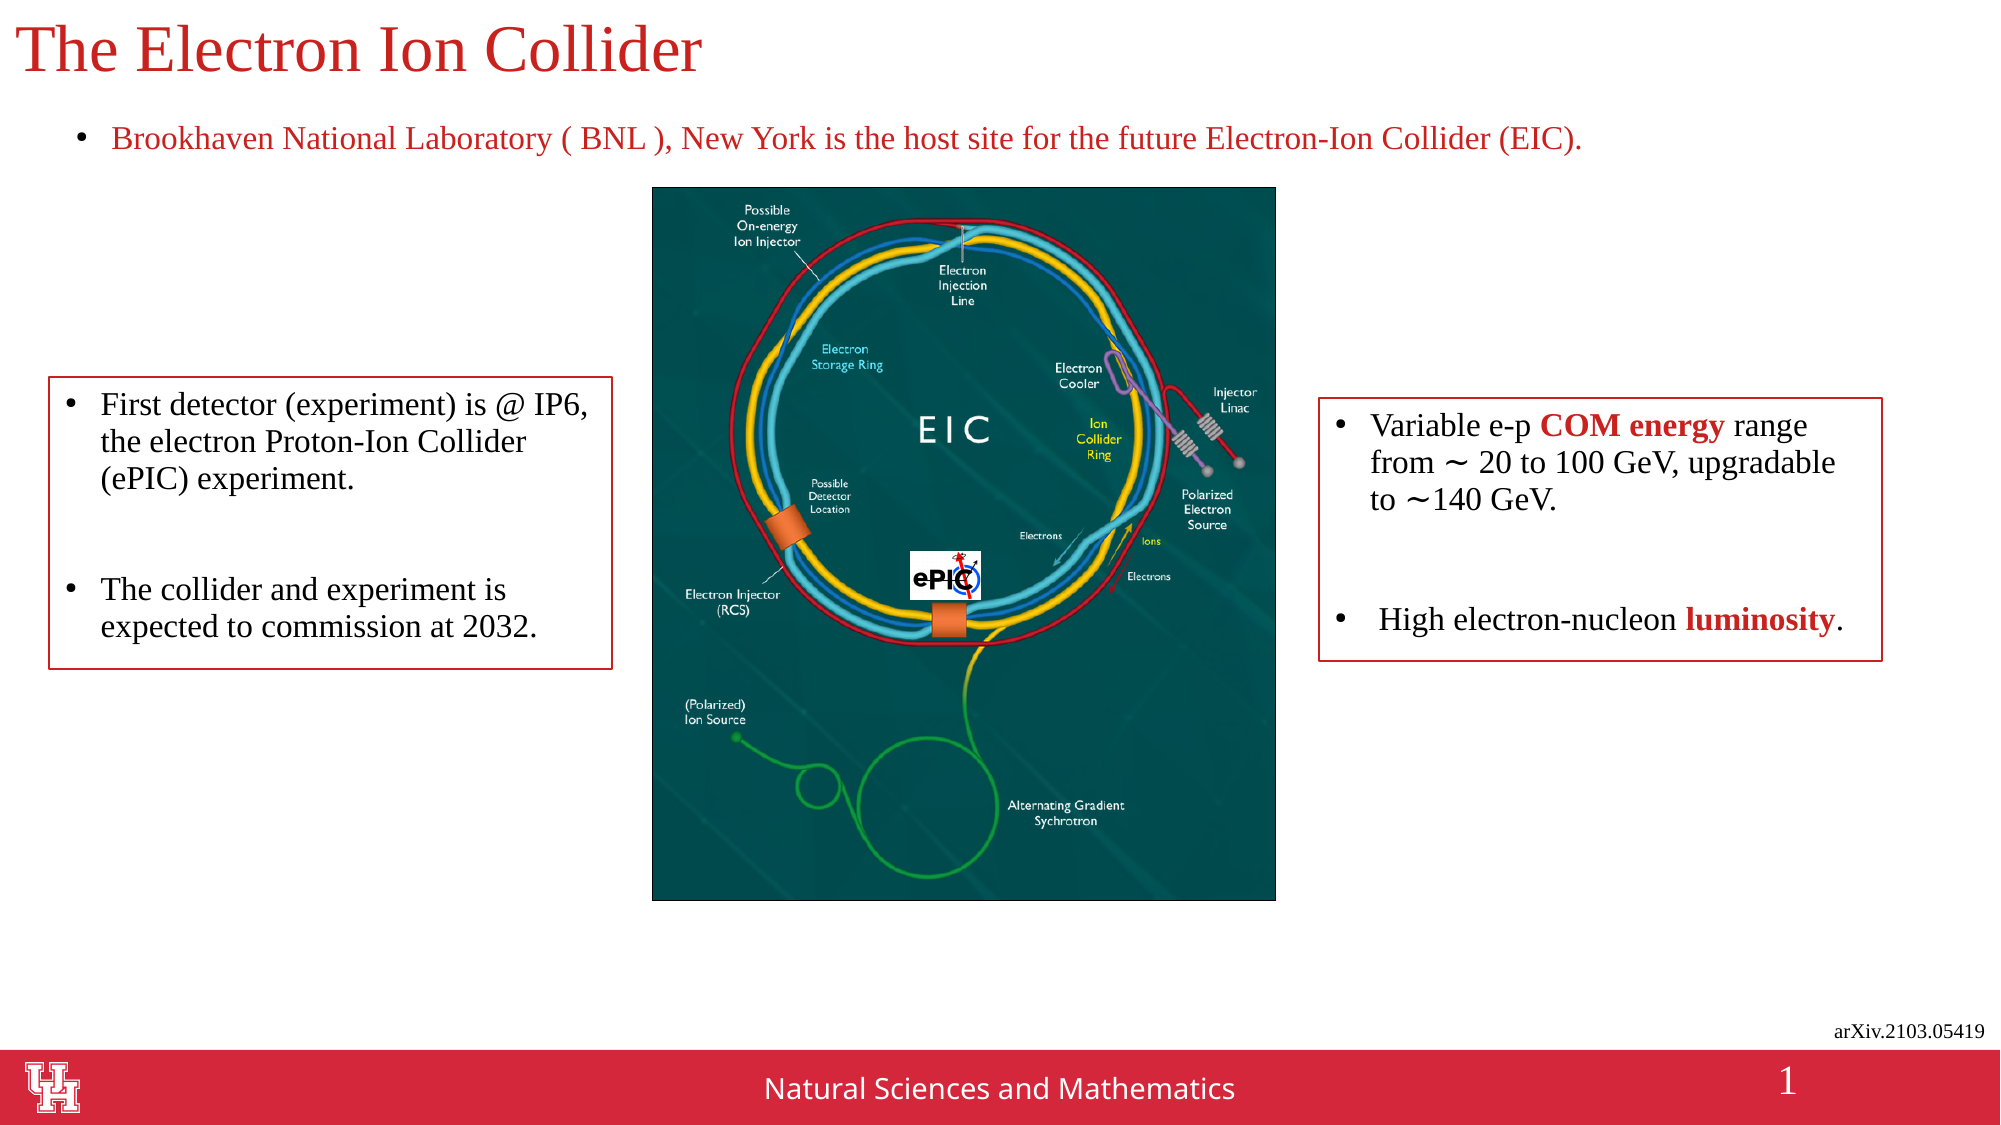

# The Electron Ion Collider
Brookhaven National Laboratory ( BNL ), New York is the host site for the future Electron-Ion Collider (EIC).
First detector (experiment) is @ IP6, the electron Proton-Ion Collider (ePIC) experiment.
The collider and experiment is expected to commission at 2032.
Variable e-p COM energy range from ∼ 20 to 100 GeV, upgradable to ∼140 GeV.
 High electron-nucleon luminosity.
arXiv.2103.05419
1